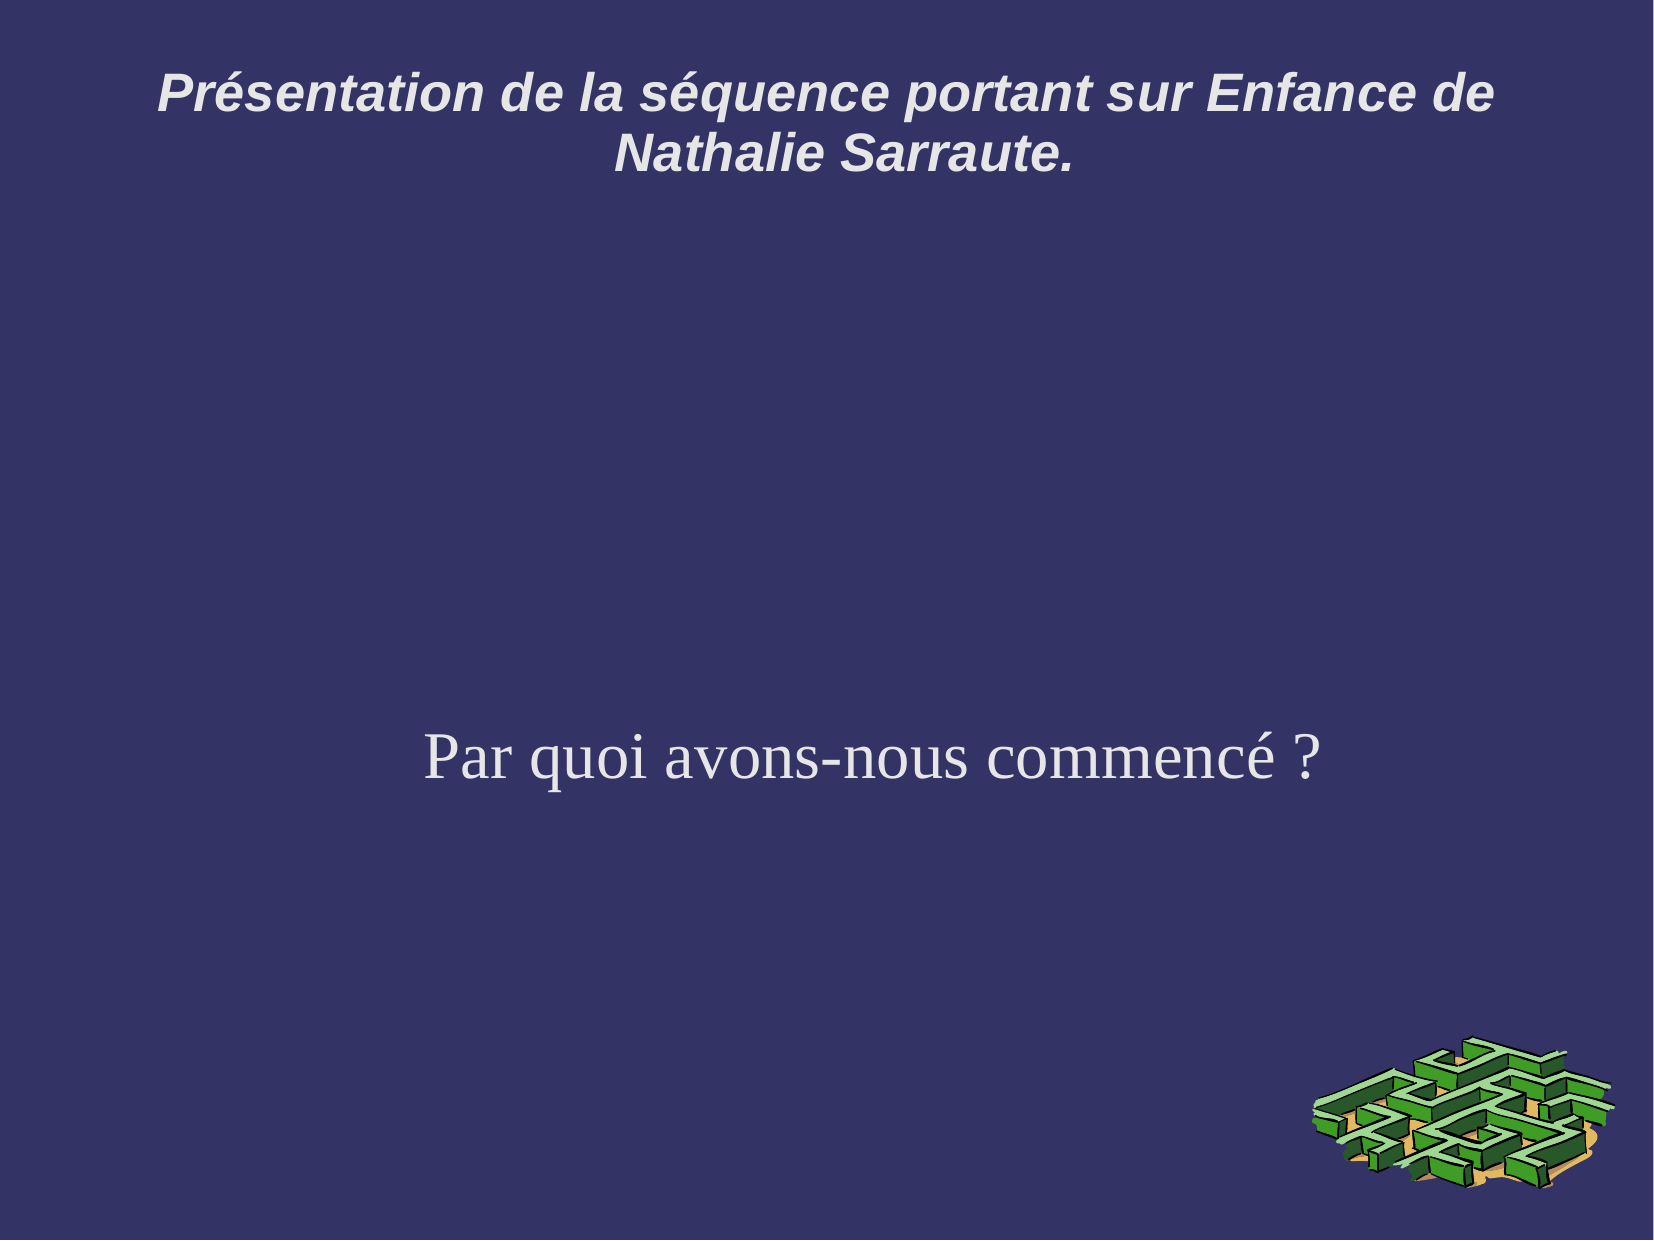

# Présentation de la séquence portant sur Enfance de Nathalie Sarraute.
Par quoi avons-nous commencé ?